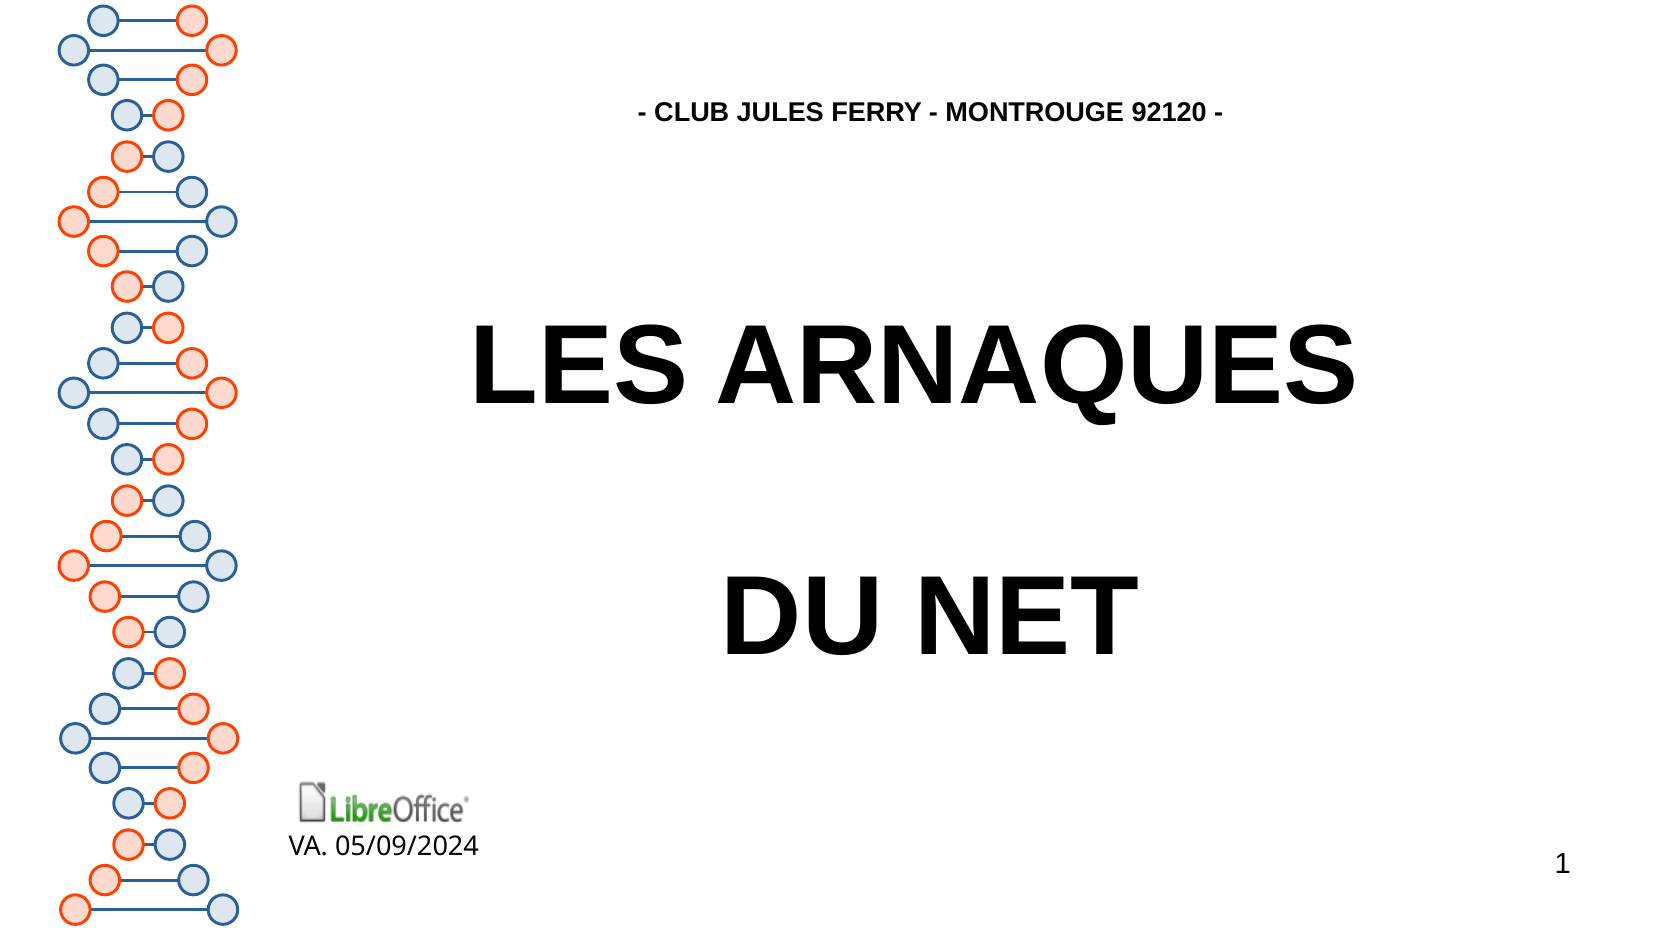

# - CLUB JULES FERRY - MONTROUGE 92120 -
LES ARNAQUES
DU NET
VA. 05/09/2024
1